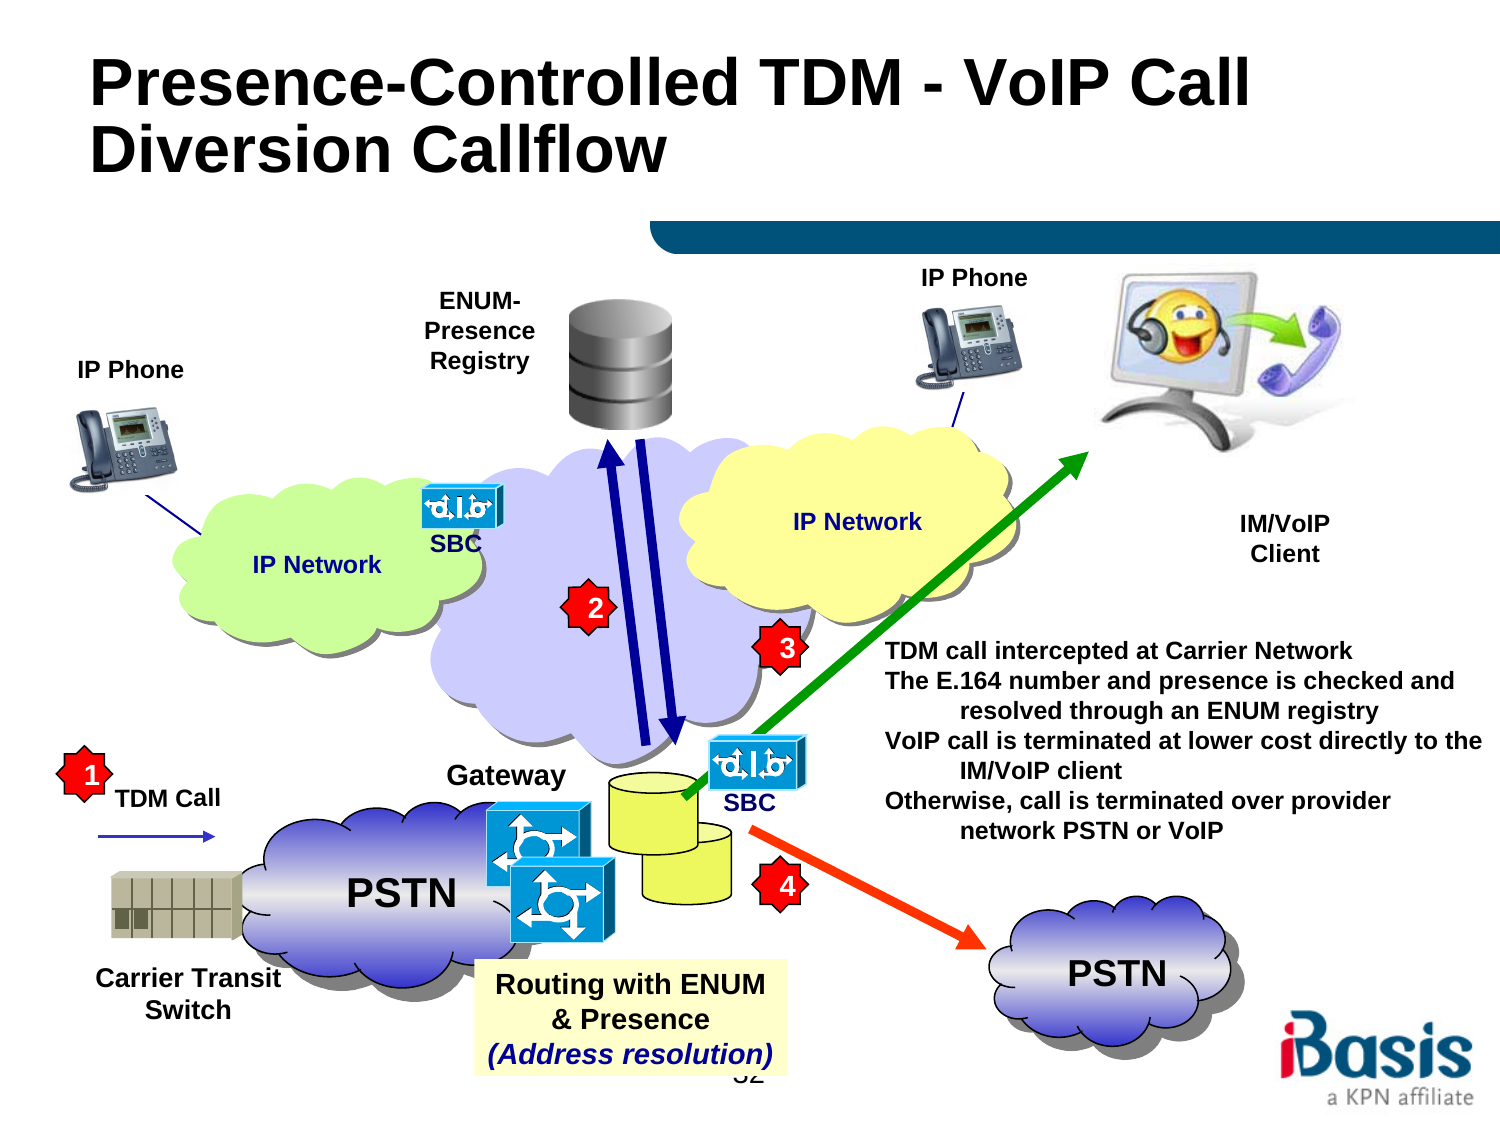

# Presence-Controlled TDM - VoIP Call Diversion Callflow
IP Phone
ENUM- Presence Registry
IP Phone
IP Network
SBC
IM/VoIP Client
IP Network
2
3
TDM call intercepted at Carrier Network
The E.164 number and presence is checked and resolved through an ENUM registry
VoIP call is terminated at lower cost directly to the IM/VoIP client
Otherwise, call is terminated over provider network PSTN or VoIP
SBC
1
Gateway
TDM Call
PSTN
4
PSTN
Carrier Transit Switch
Routing with ENUM & Presence
(Address resolution)